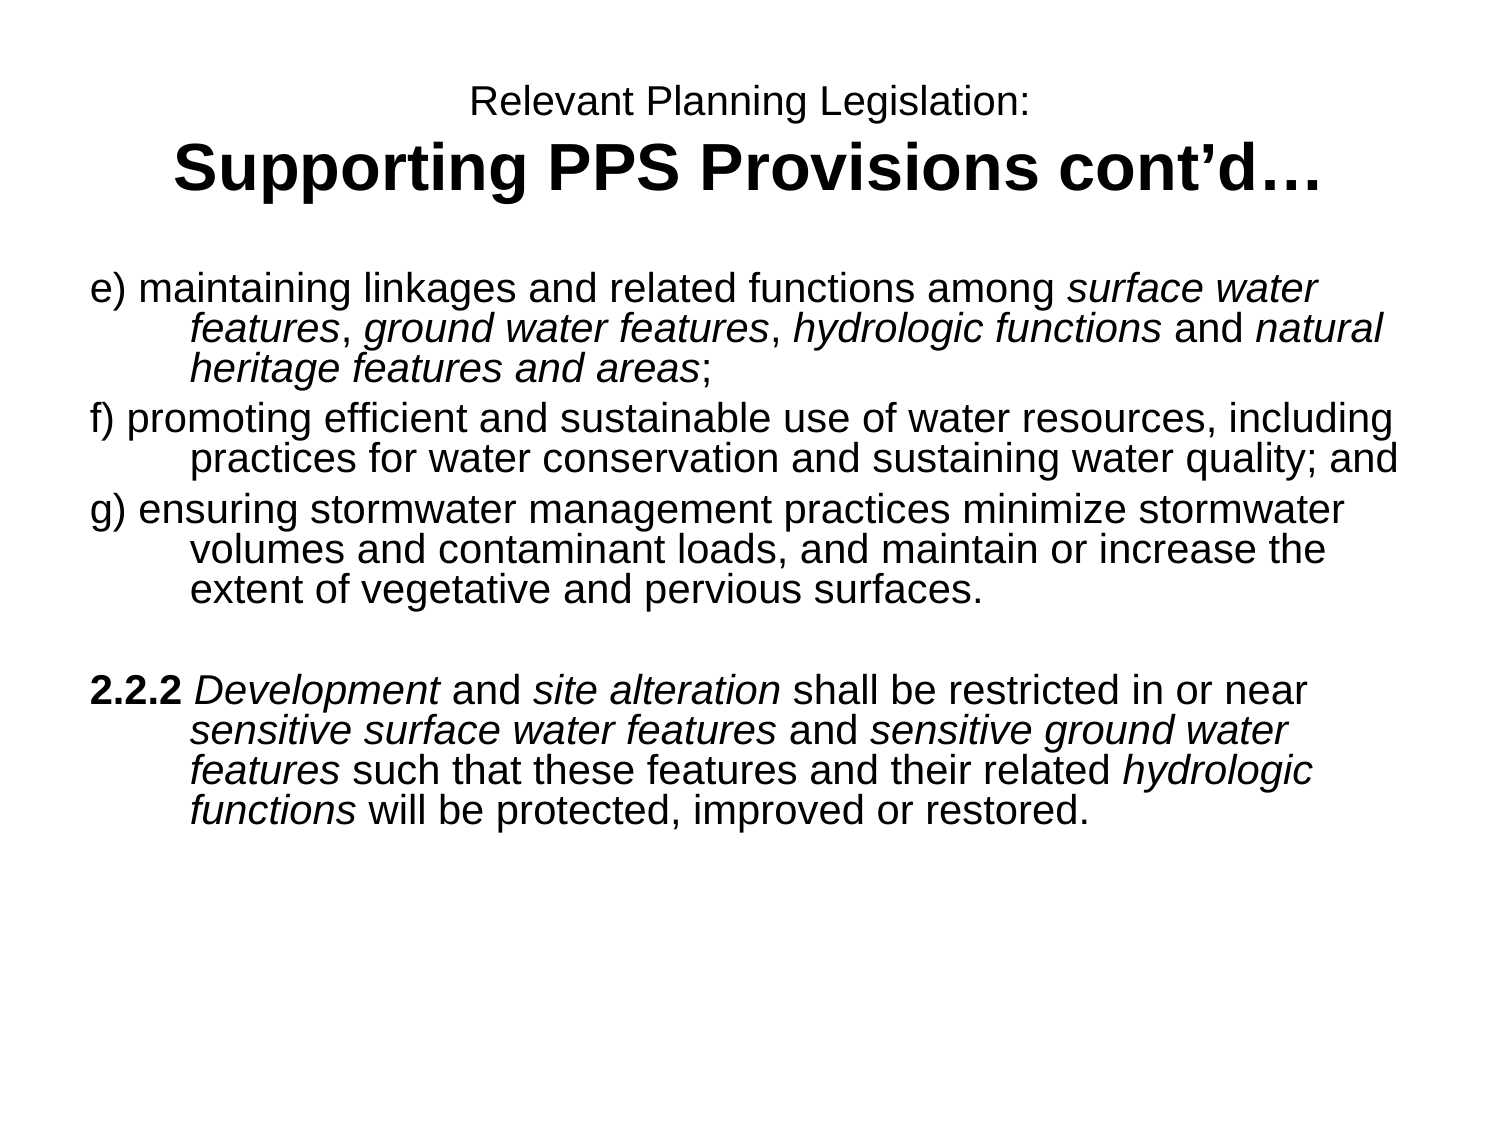

# Relevant Planning Legislation: Supporting PPS Provisions cont’d…
e) maintaining linkages and related functions among surface water features, ground water features, hydrologic functions and natural heritage features and areas;
f) promoting efficient and sustainable use of water resources, including practices for water conservation and sustaining water quality; and
g) ensuring stormwater management practices minimize stormwater volumes and contaminant loads, and maintain or increase the extent of vegetative and pervious surfaces.
2.2.2 Development and site alteration shall be restricted in or near sensitive surface water features and sensitive ground water features such that these features and their related hydrologic functions will be protected, improved or restored.